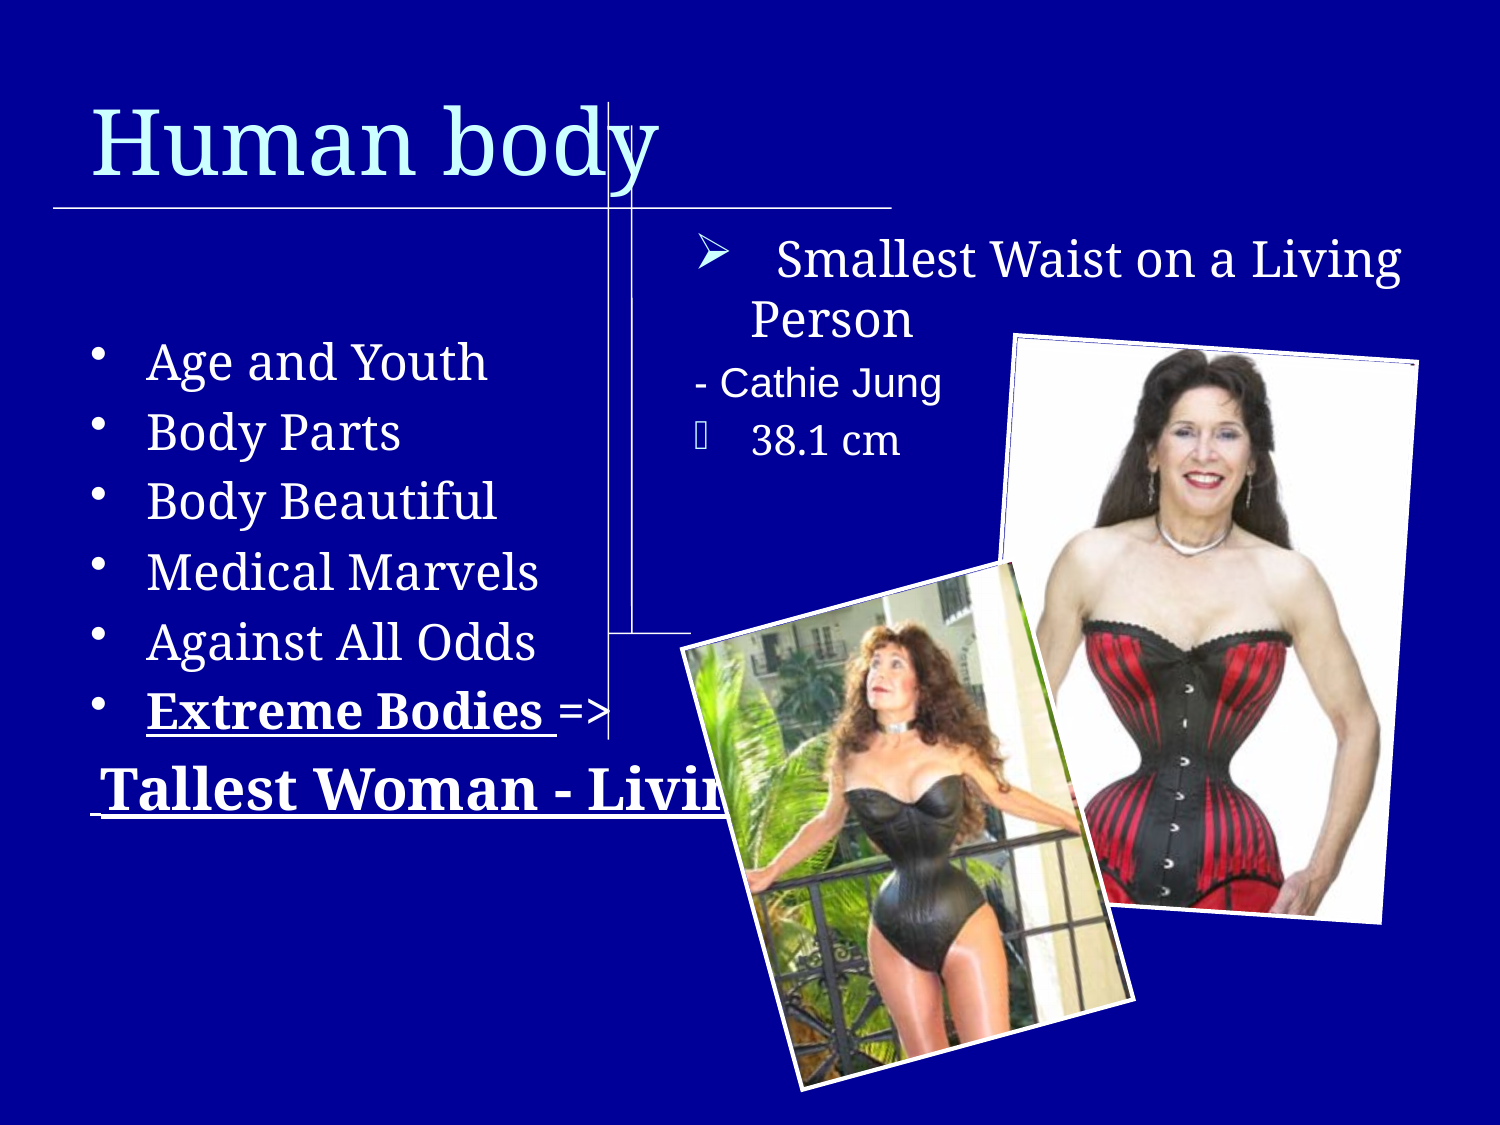

# Human body
  Smallest Waist on a Living Person
- Cathie Jung
38.1 cm
Age and Youth
Body Parts
Body Beautiful
Medical Marvels
Against All Odds
Extreme Bodies =>
 Tallest Woman - Living